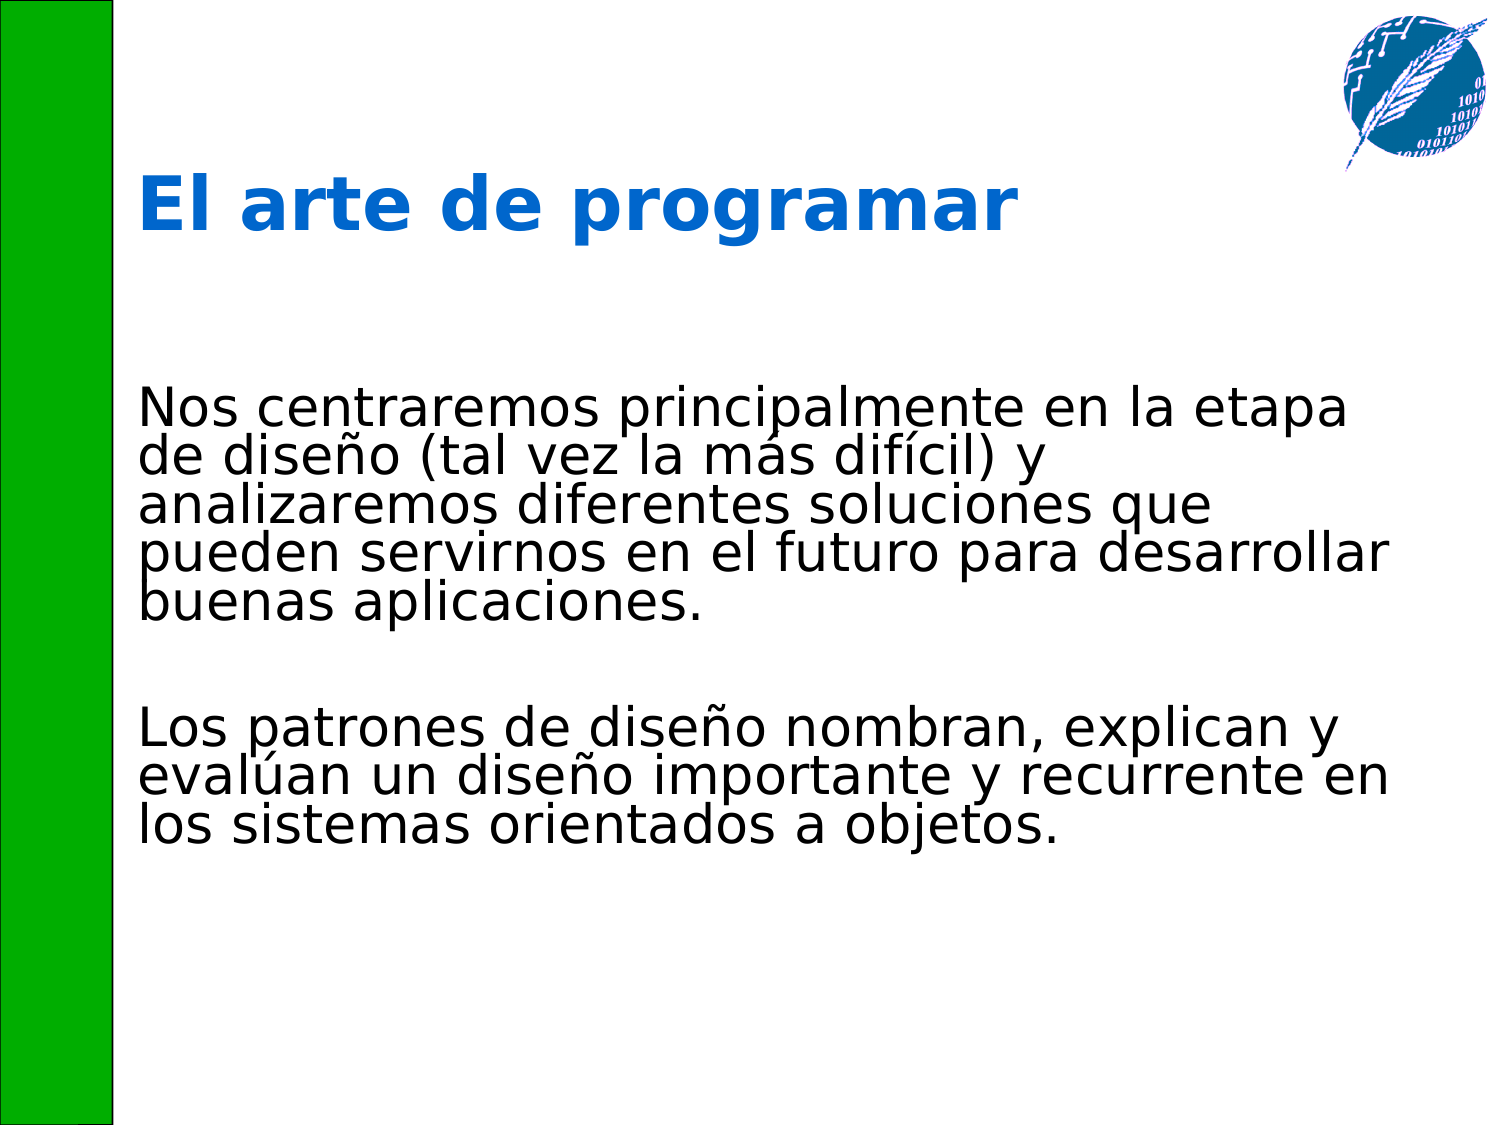

# El arte de programar
Nos centraremos principalmente en la etapa de diseño (tal vez la más difícil) y analizaremos diferentes soluciones que pueden servirnos en el futuro para desarrollar buenas aplicaciones.
Los patrones de diseño nombran, explican y evalúan un diseño importante y recurrente en los sistemas orientados a objetos.